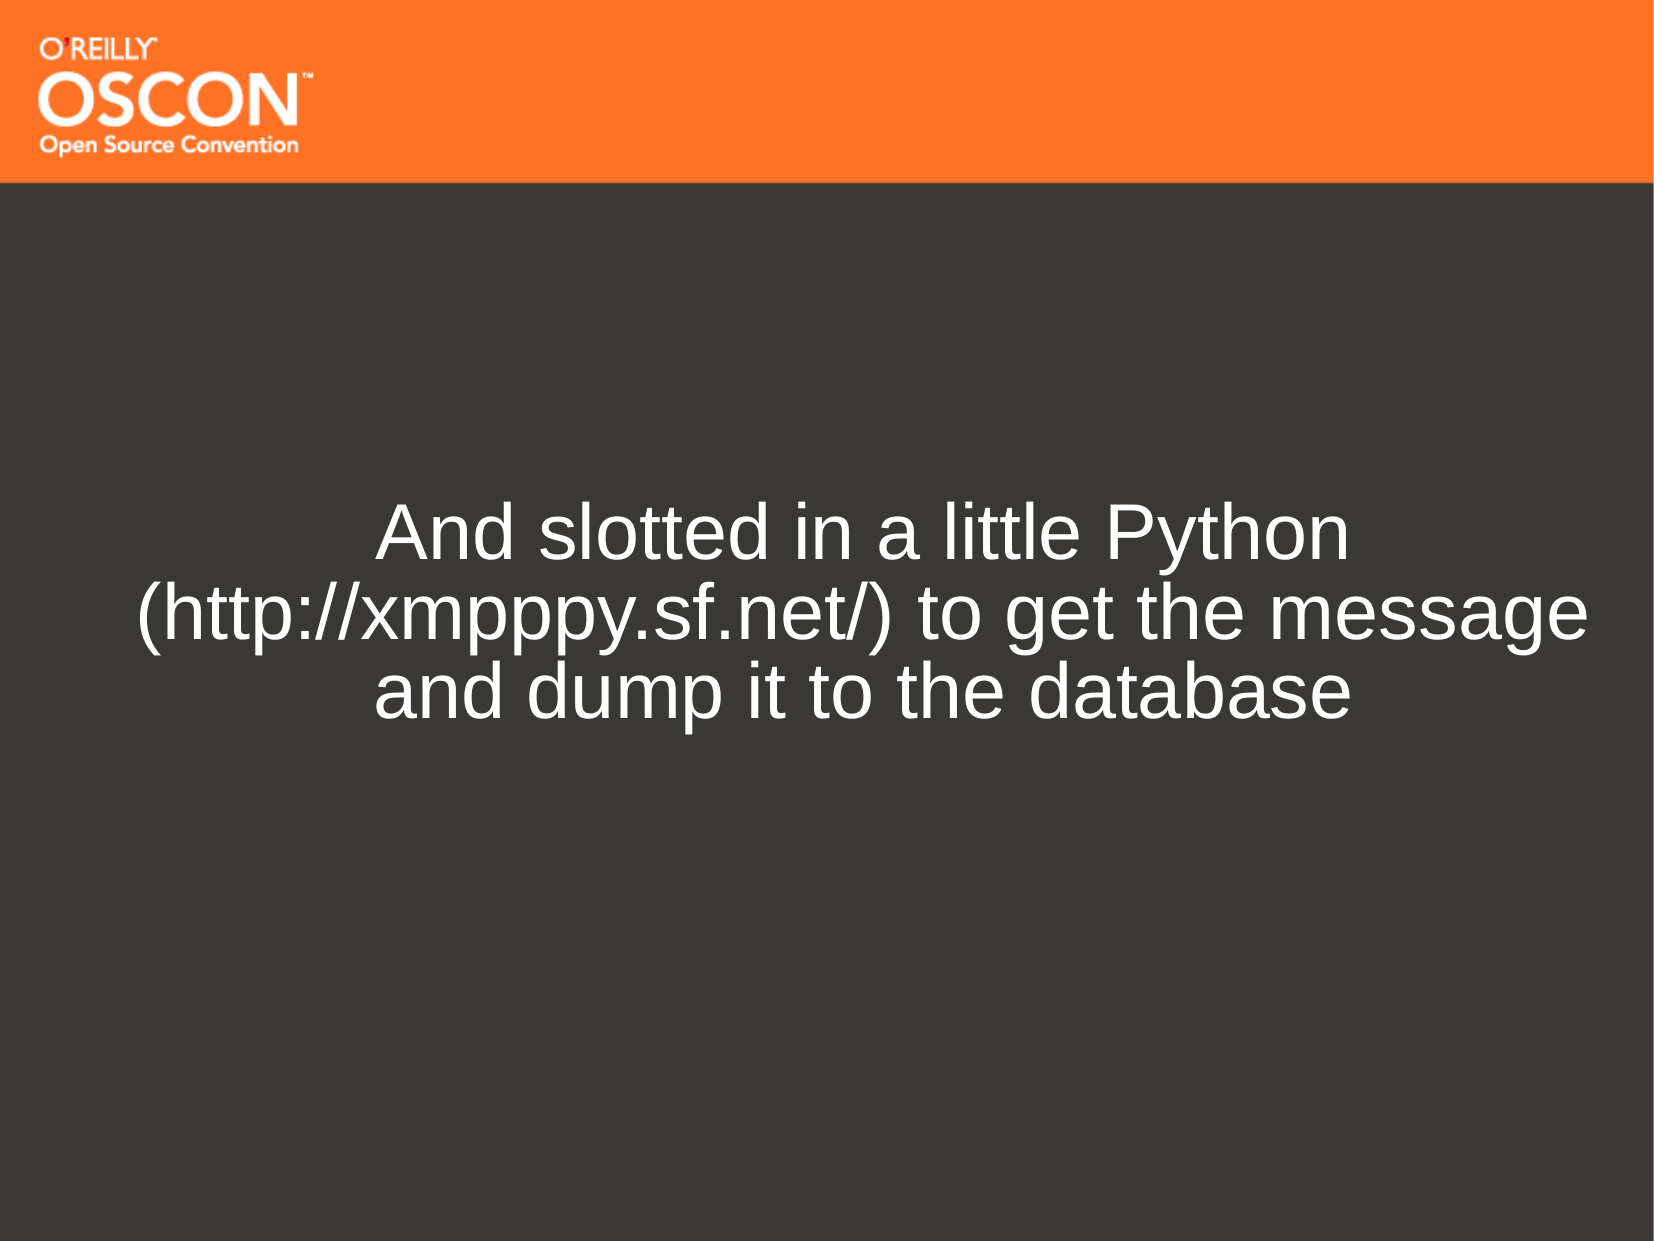

#
And slotted in a little Python (http://xmpppy.sf.net/) to get the message and dump it to the database